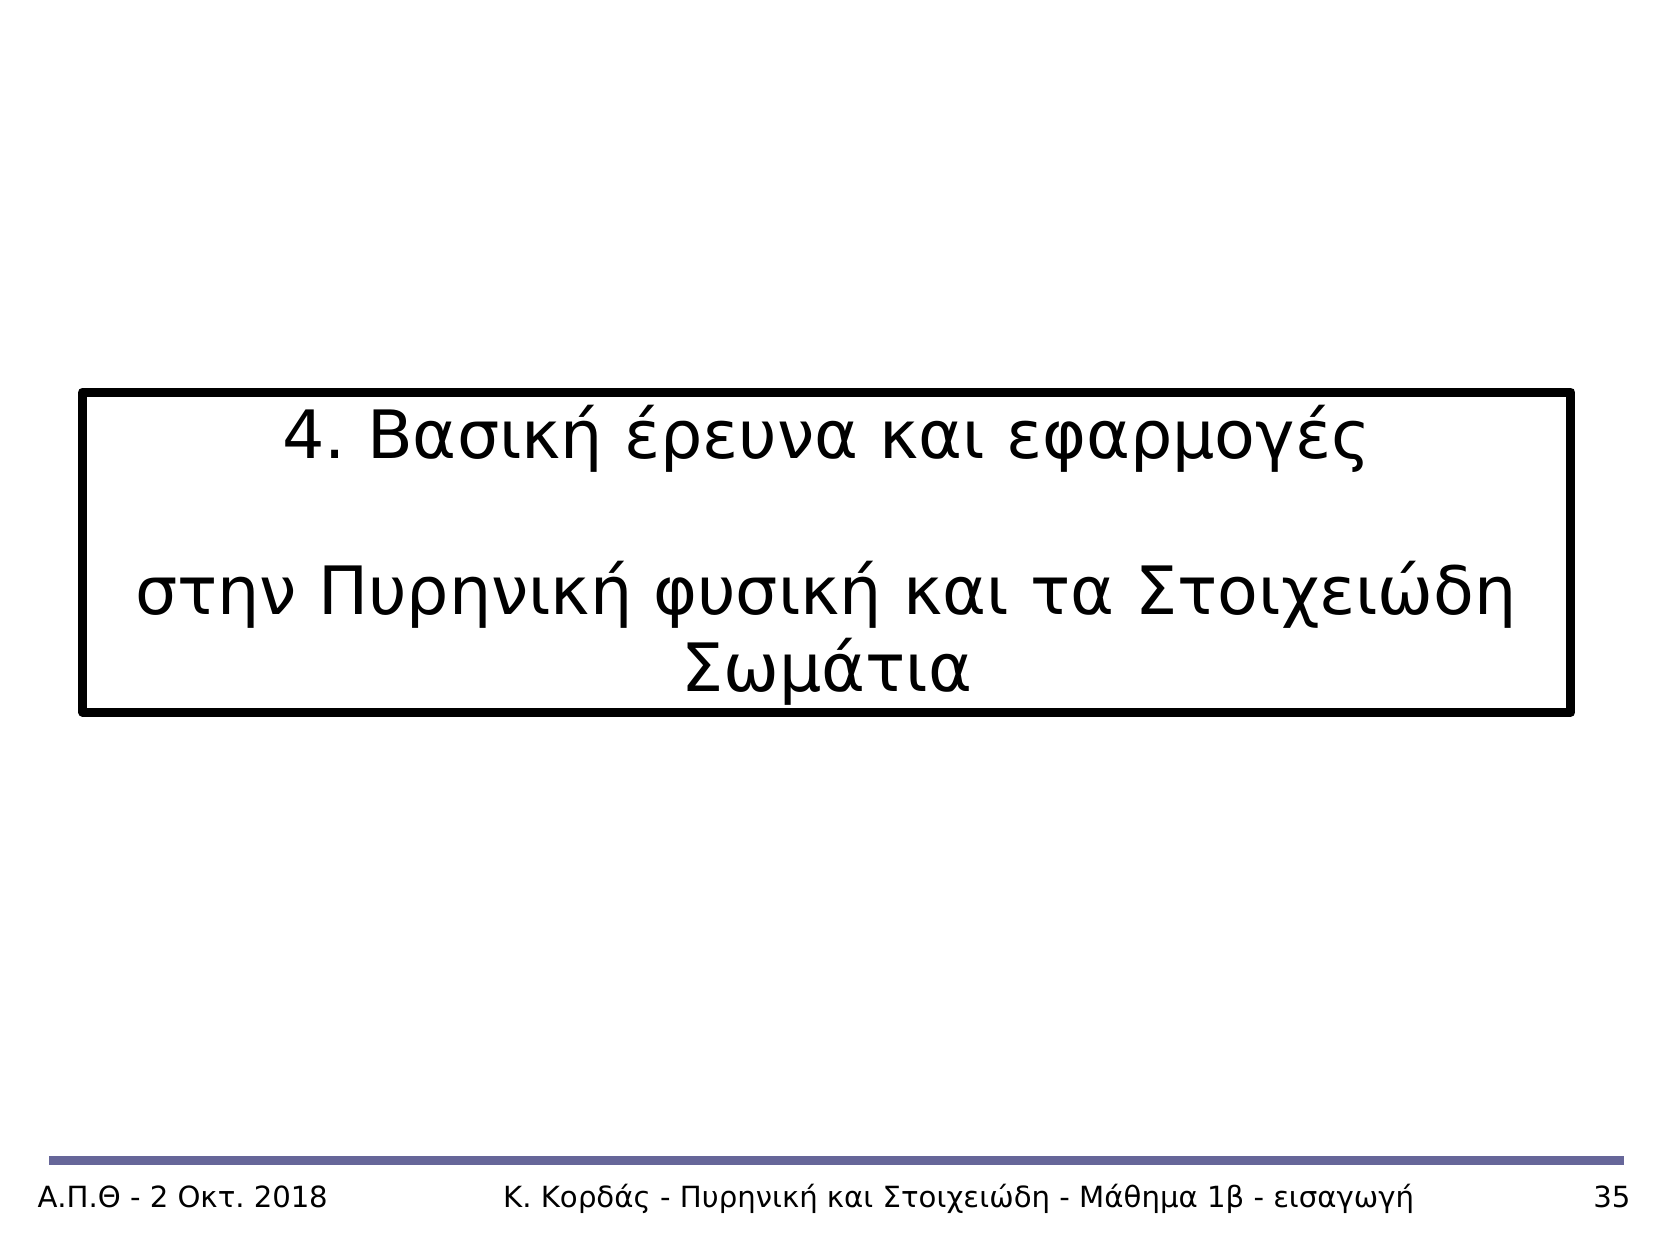

# 4. Βασική έρευνα και εφαρμογές
στην Πυρηνική φυσική και τα Στοιχειώδη Σωμάτια
Α.Π.Θ - 2 Οκτ. 2018
Κ. Κορδάς - Πυρηνική και Στοιχειώδη - Μάθημα 1β - εισαγωγή
35